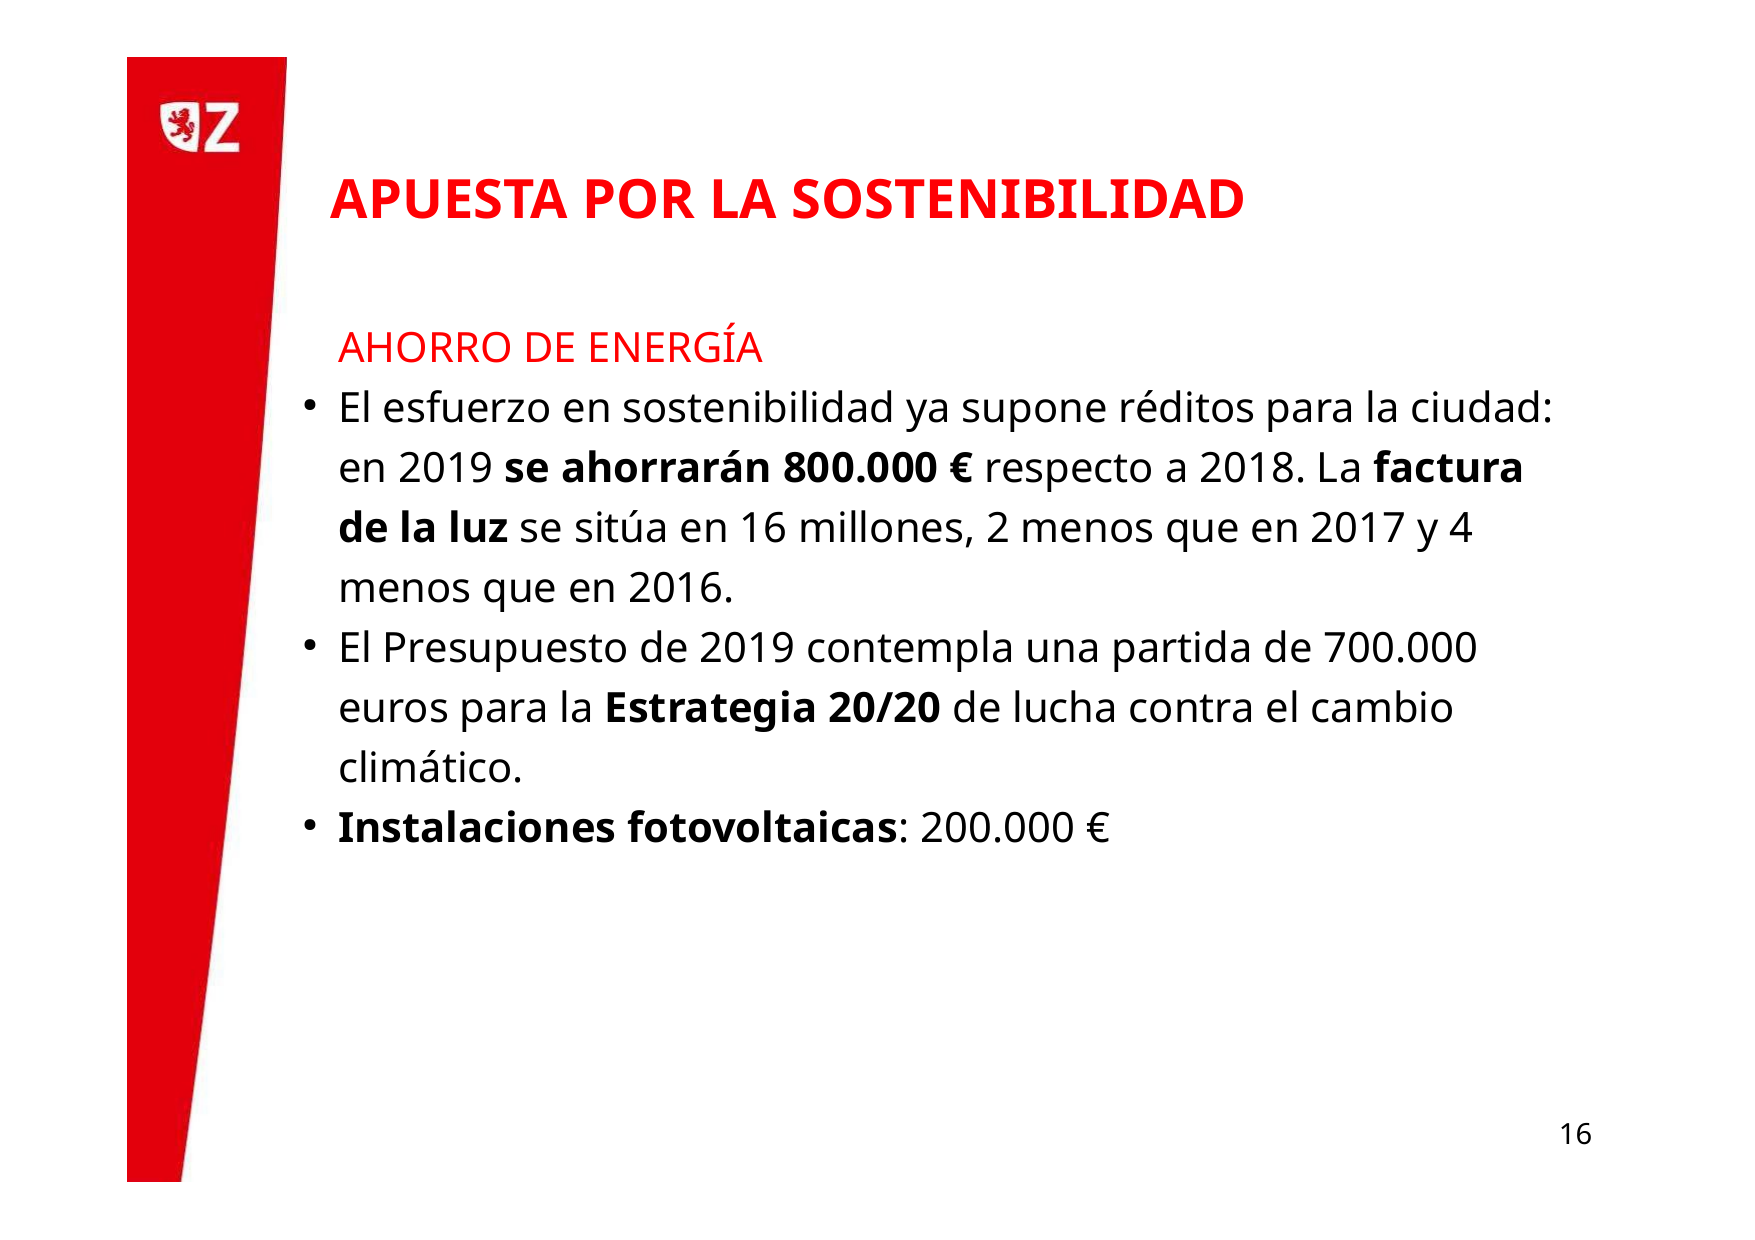

APUESTA POR LA SOSTENIBILIDAD
AHORRO DE ENERGÍA
El esfuerzo en sostenibilidad ya supone réditos para la ciudad: en 2019 se ahorrarán 800.000 € respecto a 2018. La factura de la luz se sitúa en 16 millones, 2 menos que en 2017 y 4 menos que en 2016.
El Presupuesto de 2019 contempla una partida de 700.000 euros para la Estrategia 20/20 de lucha contra el cambio climático.
Instalaciones fotovoltaicas: 200.000 €